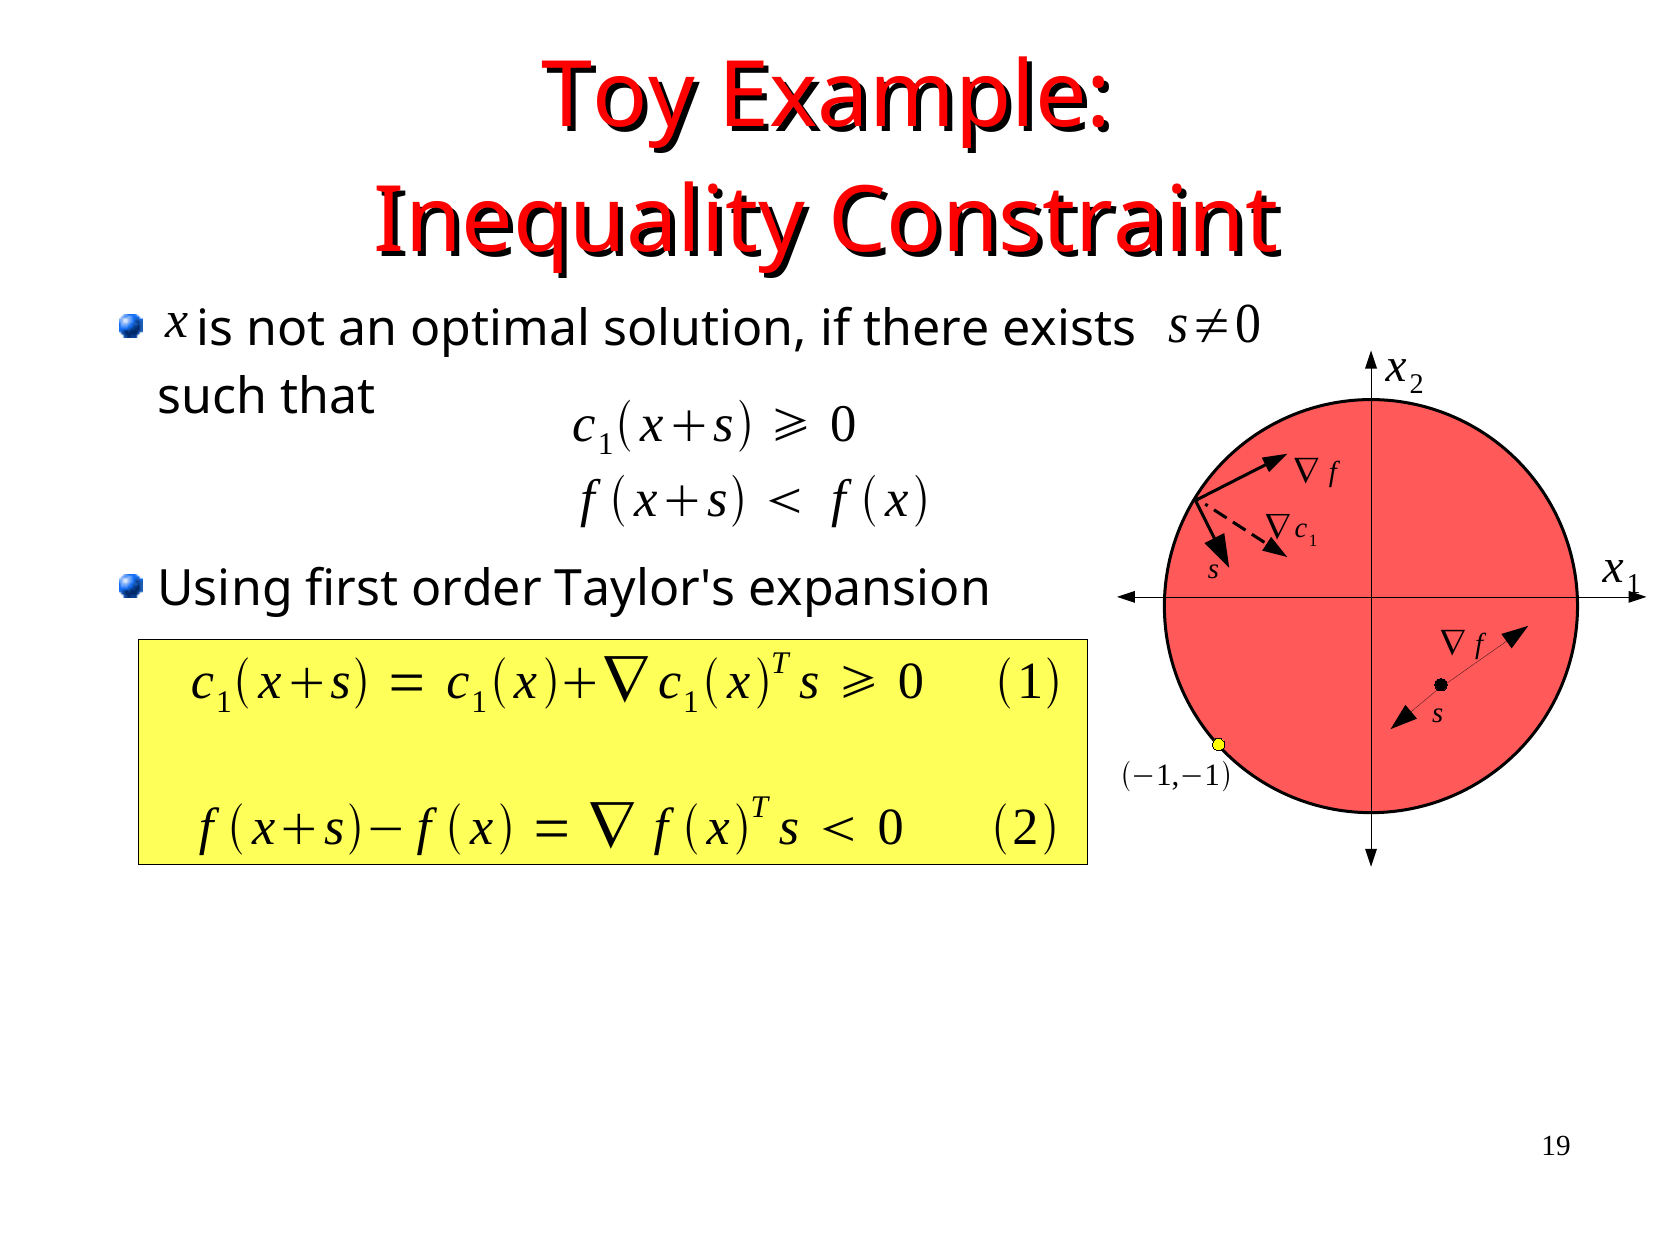

# Toy Example: Inequality Constraint
 is not an optimal solution, if there exists
such that
Using first order Taylor's expansion
19